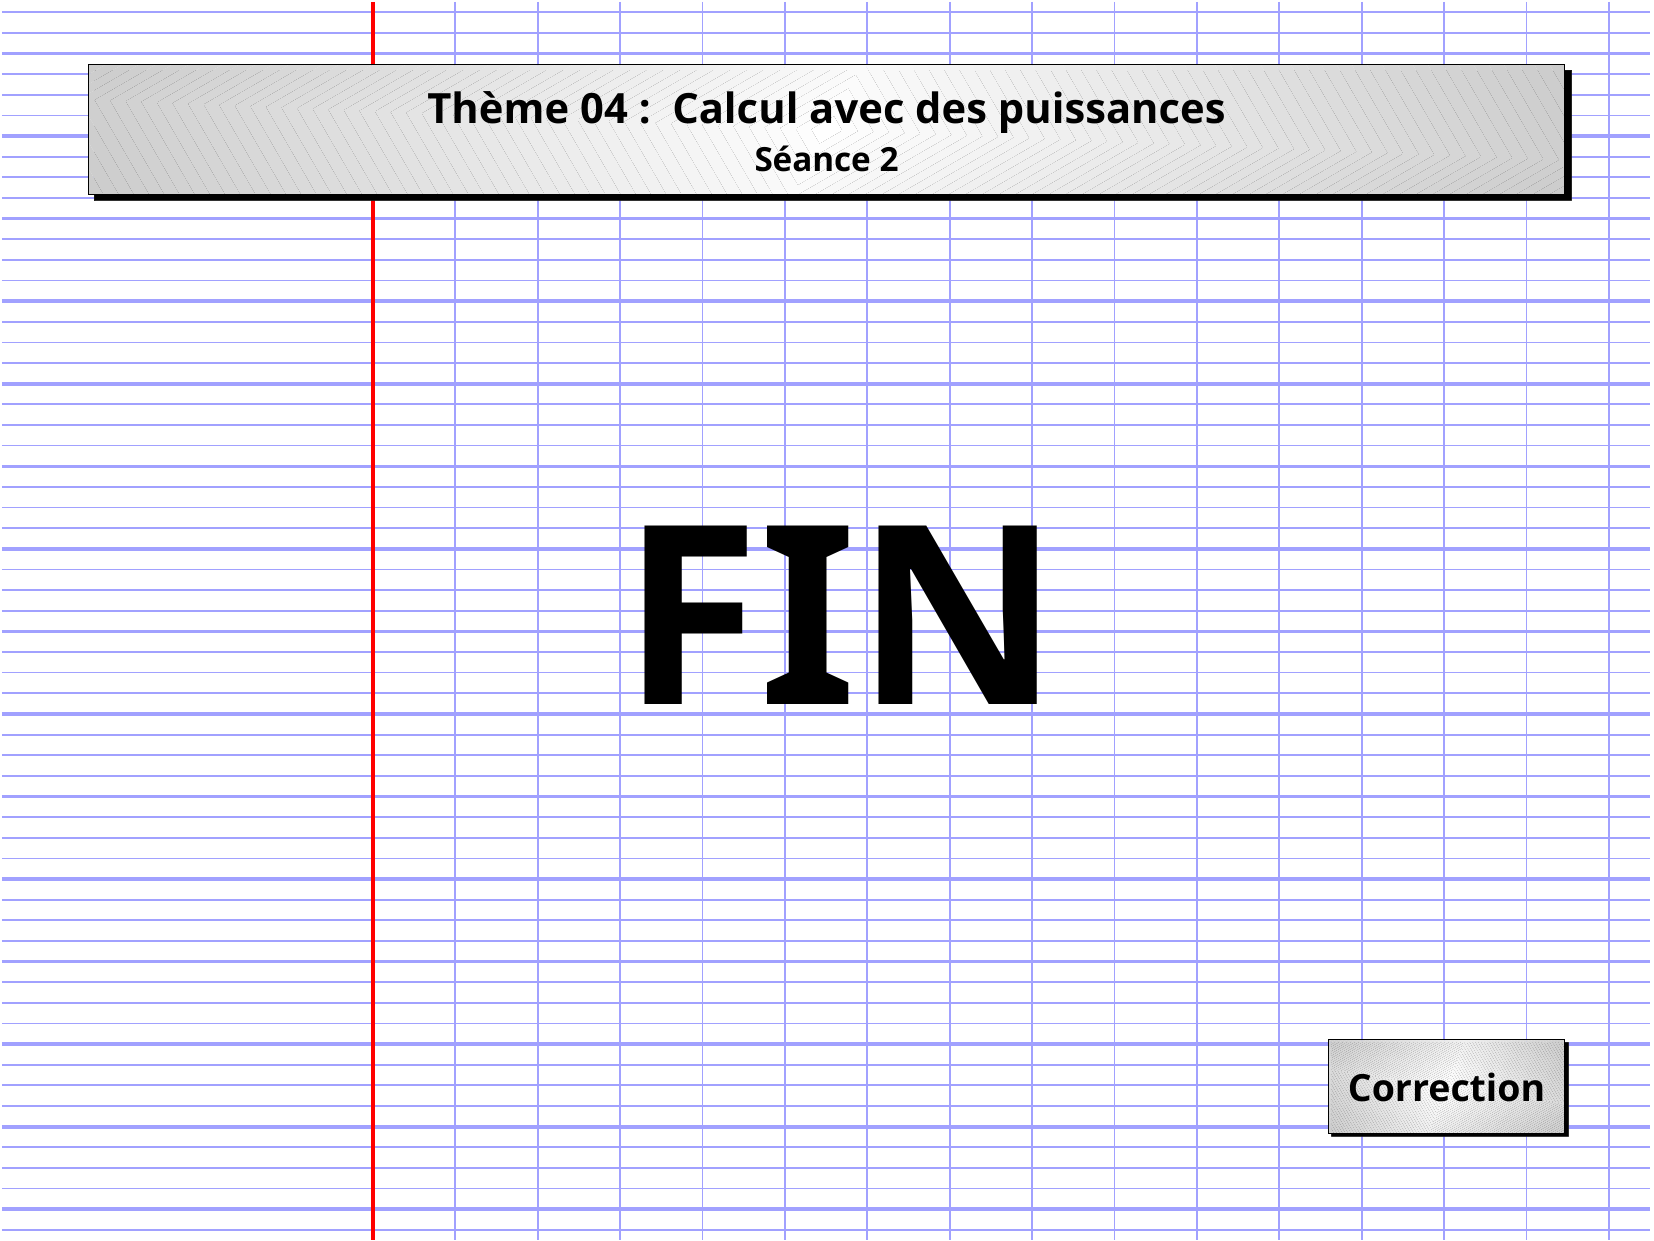

Thème 04 : Calcul avec des puissances
Séance 2
FIN
Correction